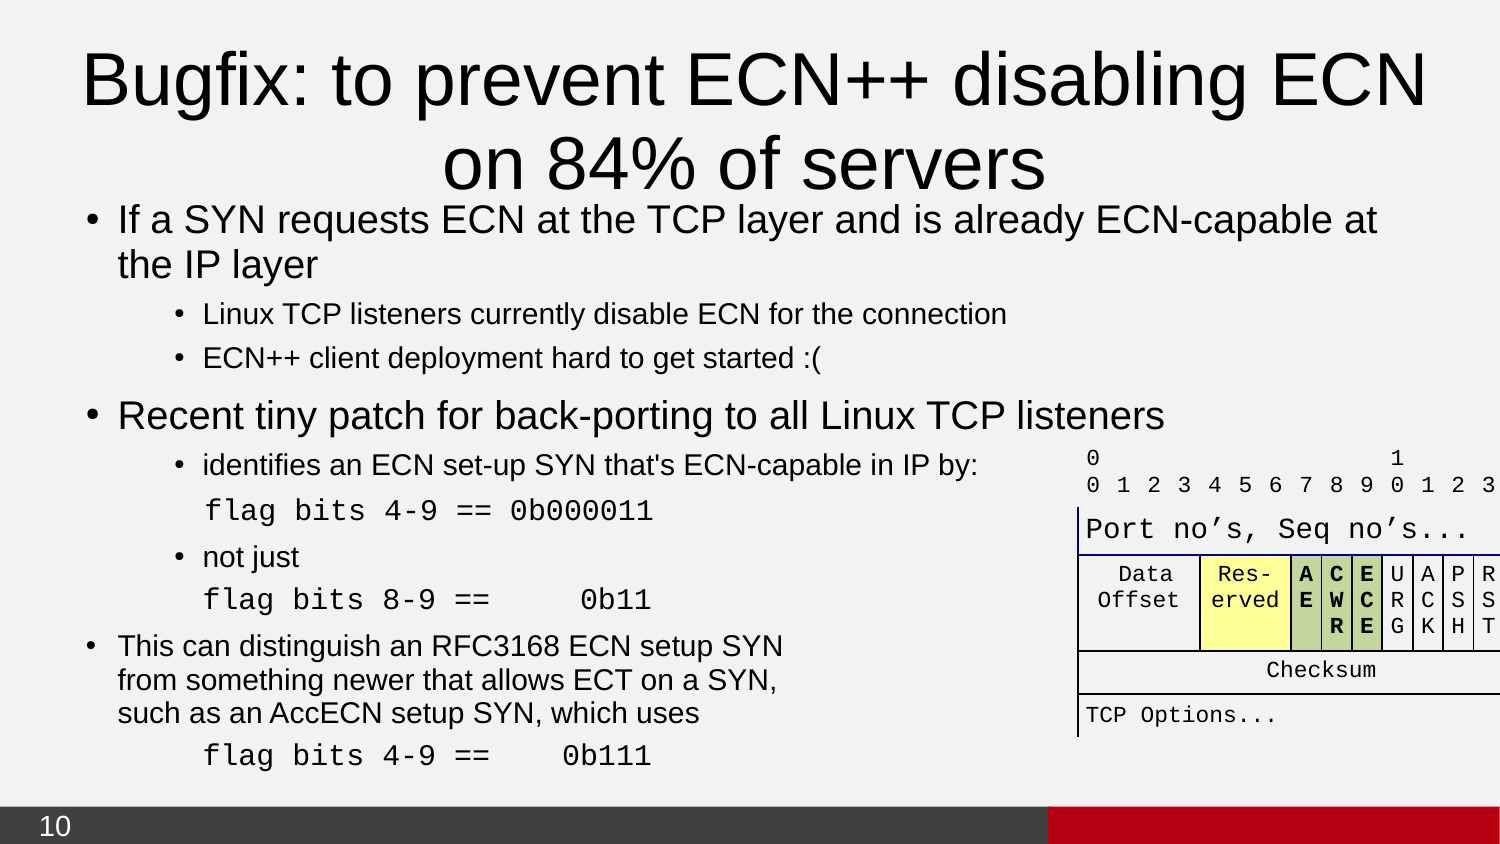

# Bugfix: to prevent ECN++ disabling ECN on 84% of servers
If a SYN requests ECN at the TCP layer and is already ECN-capable at the IP layer
Linux TCP listeners currently disable ECN for the connection
ECN++ client deployment hard to get started :(
Recent tiny patch for back-porting to all Linux TCP listeners
identifies an ECN set-up SYN that's ECN-capable in IP by:
 	flag bits 4-9 == 0b000011
not just
flag bits 8-9 == 0b11
This can distinguish an RFC3168 ECN setup SYN
from something newer that allows ECT on a SYN,
such as an AccECN setup SYN, which uses
flag bits 4-9 == 0b111
| 00 | 1 | 2 | 3 | 4 | 5 | 6 | 7 | 8 | 9 | 10 | 1 | 2 | 3 | 4 | 5 | 6 | 7 | 8 | 9 | 20 | 1 | 2 | 3 | 4 | 5 | 6 | 7 | 8 | 9 | 30 | 1 |
| --- | --- | --- | --- | --- | --- | --- | --- | --- | --- | --- | --- | --- | --- | --- | --- | --- | --- | --- | --- | --- | --- | --- | --- | --- | --- | --- | --- | --- | --- | --- | --- |
| Port no’s, Seq no’s... | | | | | | | | | | | | | | | | | | | | | | | | | | | | | | | |
| Data Offset | | | | Res-erved | | | AE | CWR | ECE | URG | ACK | PSH | RST | SYN | FIN | Window | | | | | | | | | | | | | | | |
| Checksum | | | | | | | | | | | | | | | | Urgent Pointer | | | | | | | | | | | | | | | |
| TCP Options... | | | | | | | | | | | | | | | | | | | | | | | | | | | | | | | |
10